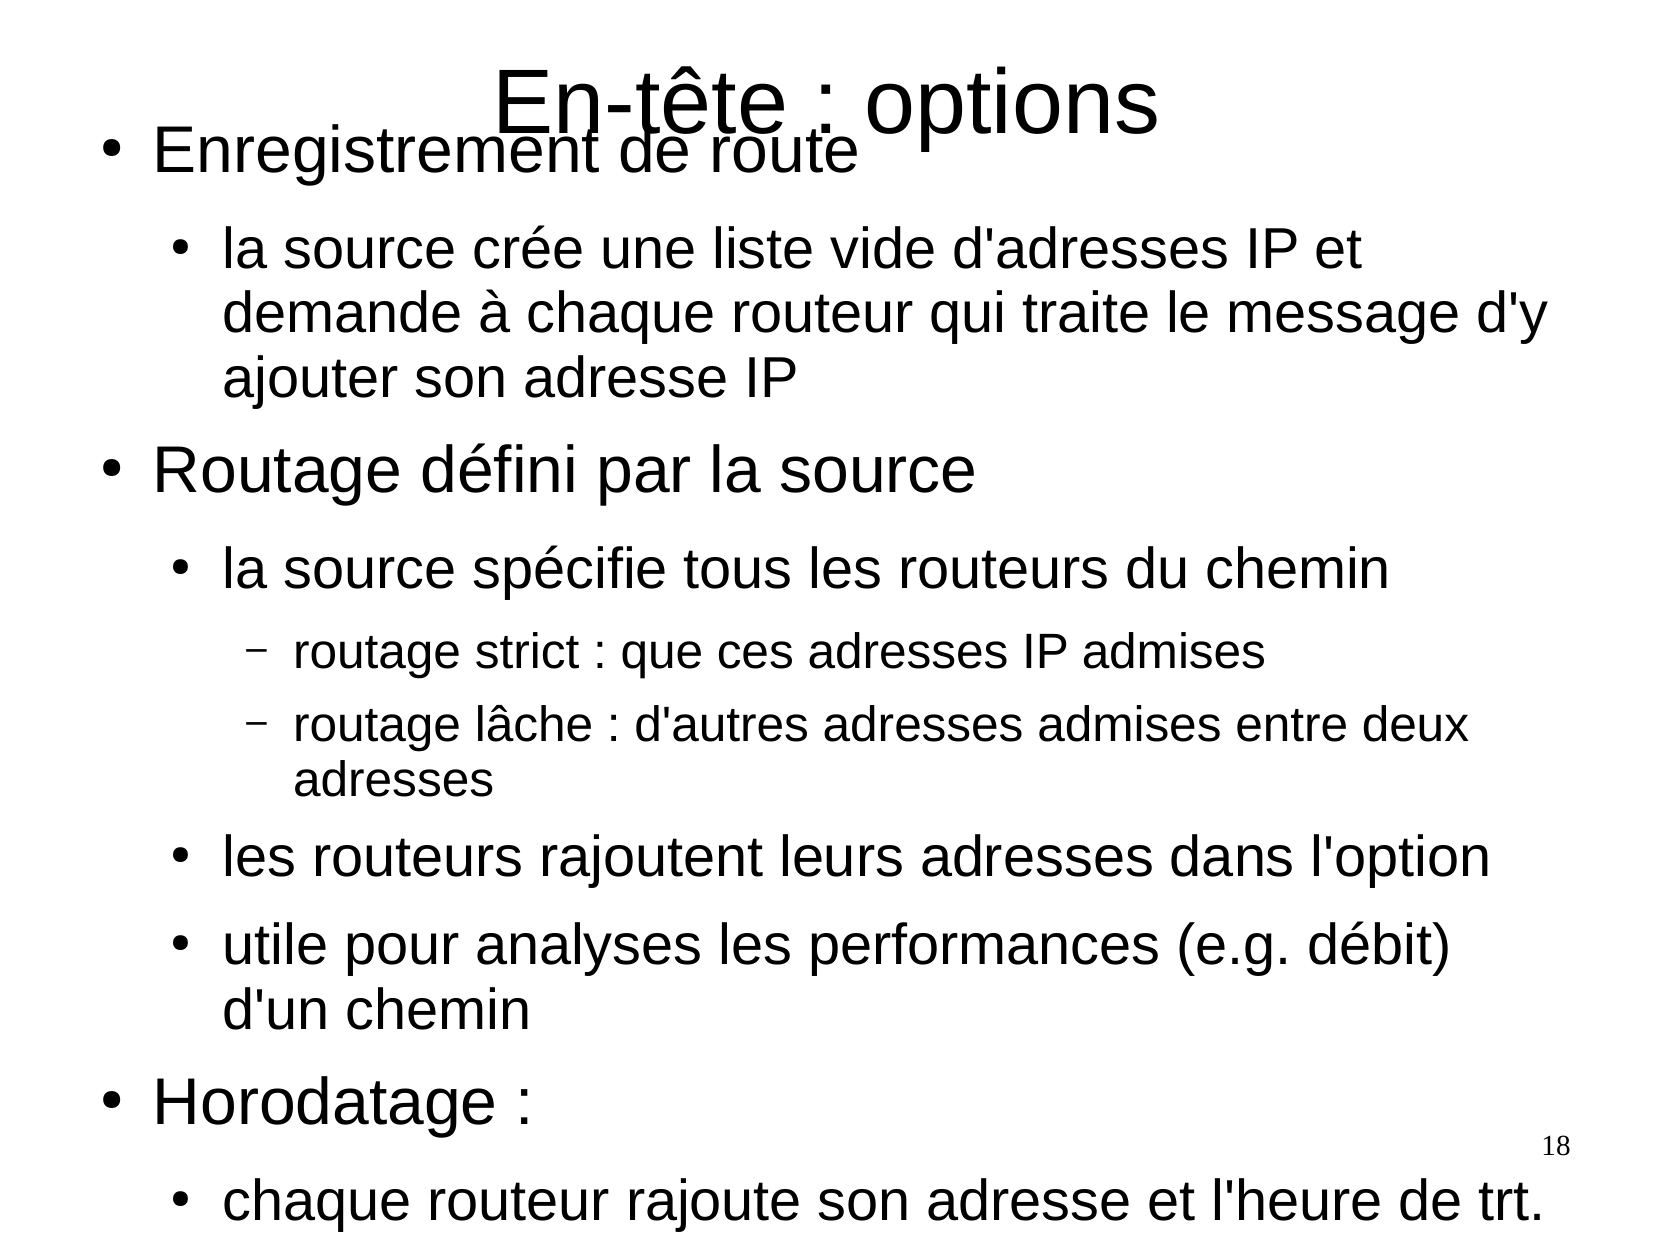

# En-tête : options
Enregistrement de route
la source crée une liste vide d'adresses IP et demande à chaque routeur qui traite le message d'y ajouter son adresse IP
Routage défini par la source
la source spécifie tous les routeurs du chemin
routage strict : que ces adresses IP admises
routage lâche : d'autres adresses admises entre deux adresses
les routeurs rajoutent leurs adresses dans l'option
utile pour analyses les performances (e.g. débit) d'un chemin
Horodatage :
chaque routeur rajoute son adresse et l'heure de trt.
18